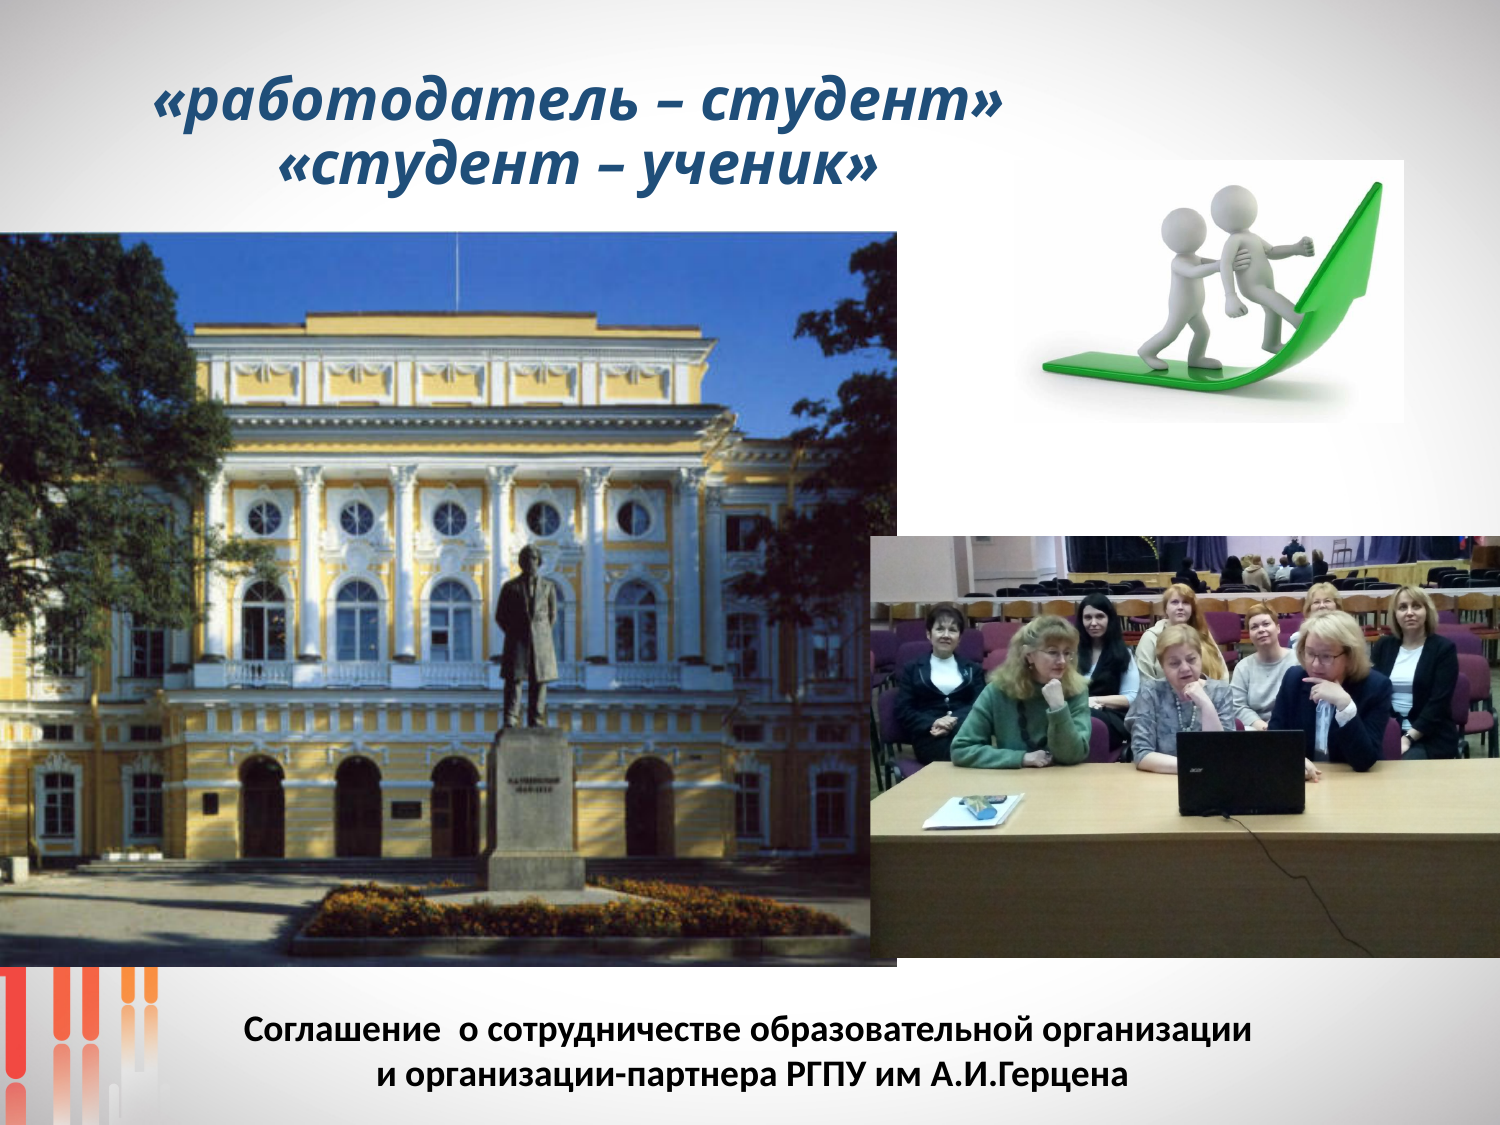

# «работодатель – студент» «студент – ученик»
Соглашение о сотрудничестве образовательной организации
 и организации-партнера РГПУ им А.И.Герцена